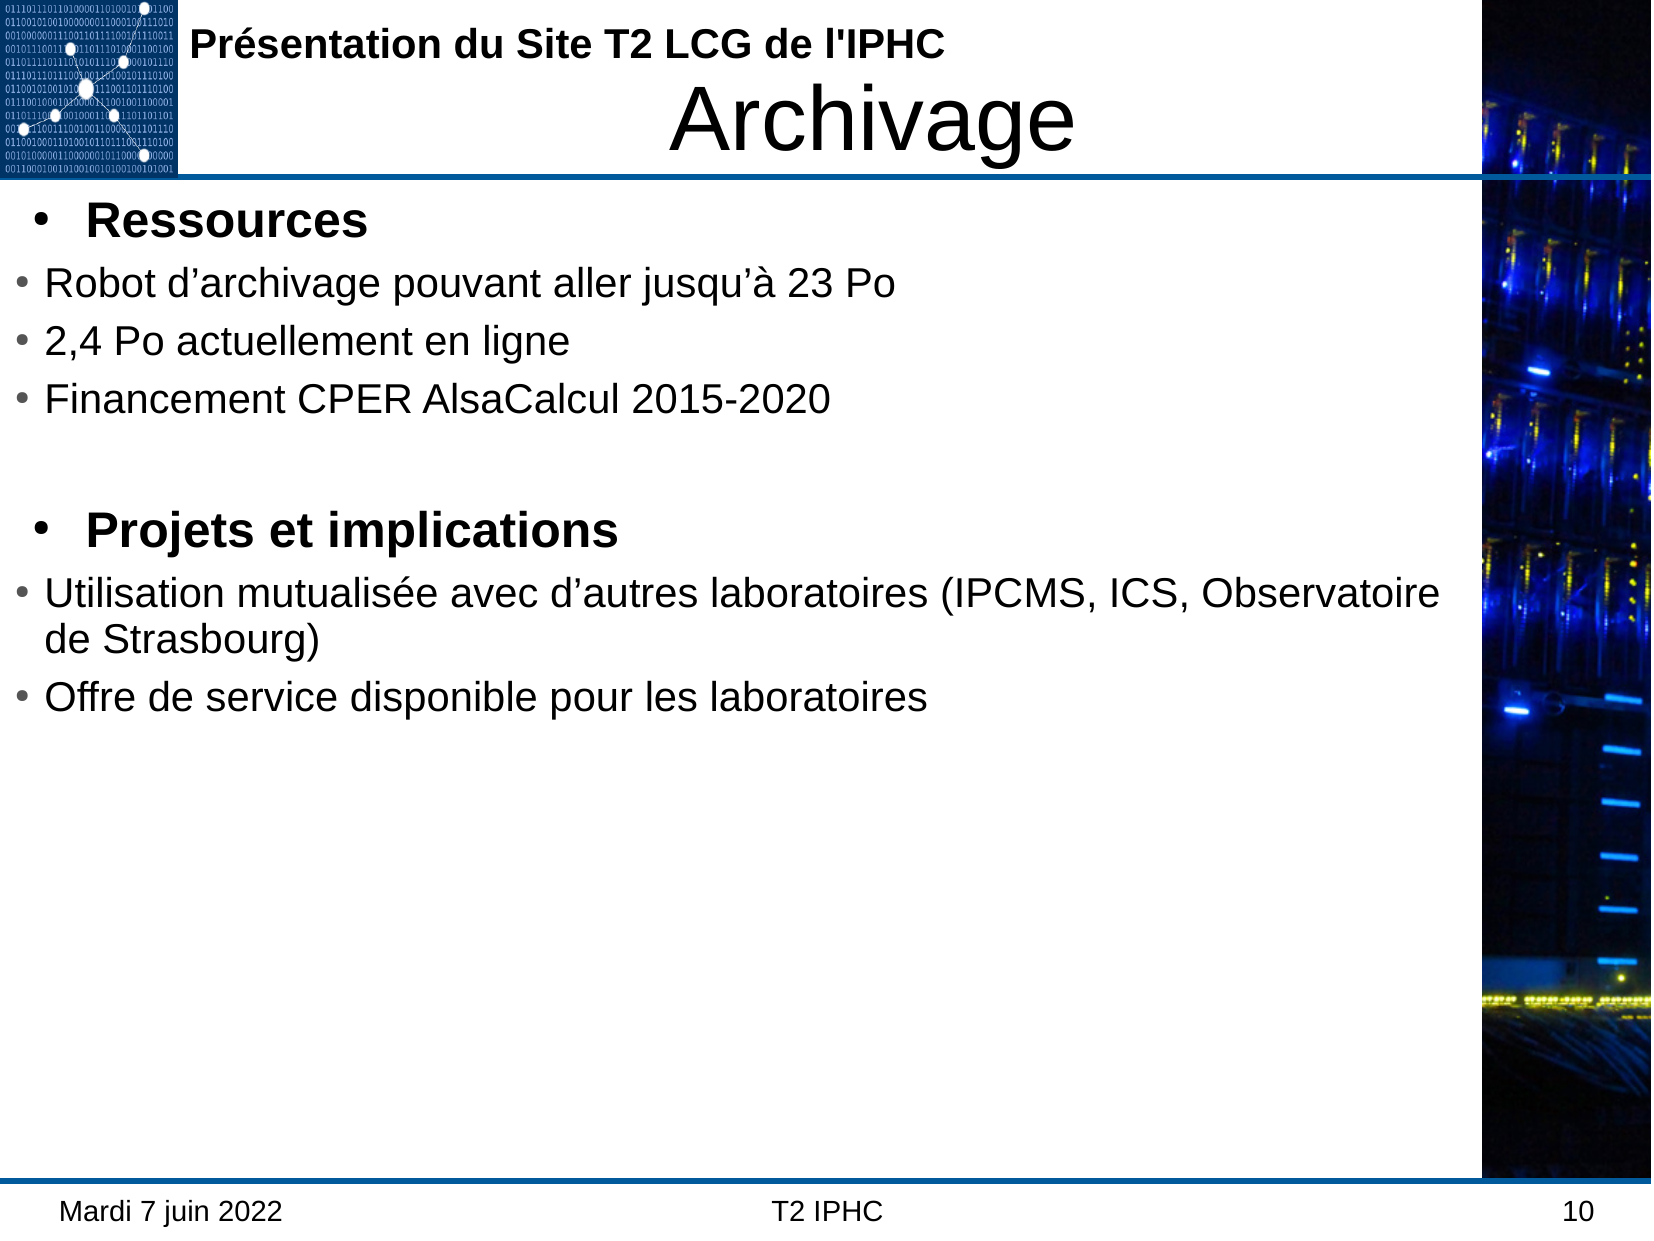

# Archivage
Ressources
Robot d’archivage pouvant aller jusqu’à 23 Po
2,4 Po actuellement en ligne
Financement CPER AlsaCalcul 2015-2020
Projets et implications
Utilisation mutualisée avec d’autres laboratoires (IPCMS, ICS, Observatoire de Strasbourg)
Offre de service disponible pour les laboratoires
30 juin 2016
T2 IPHC
10